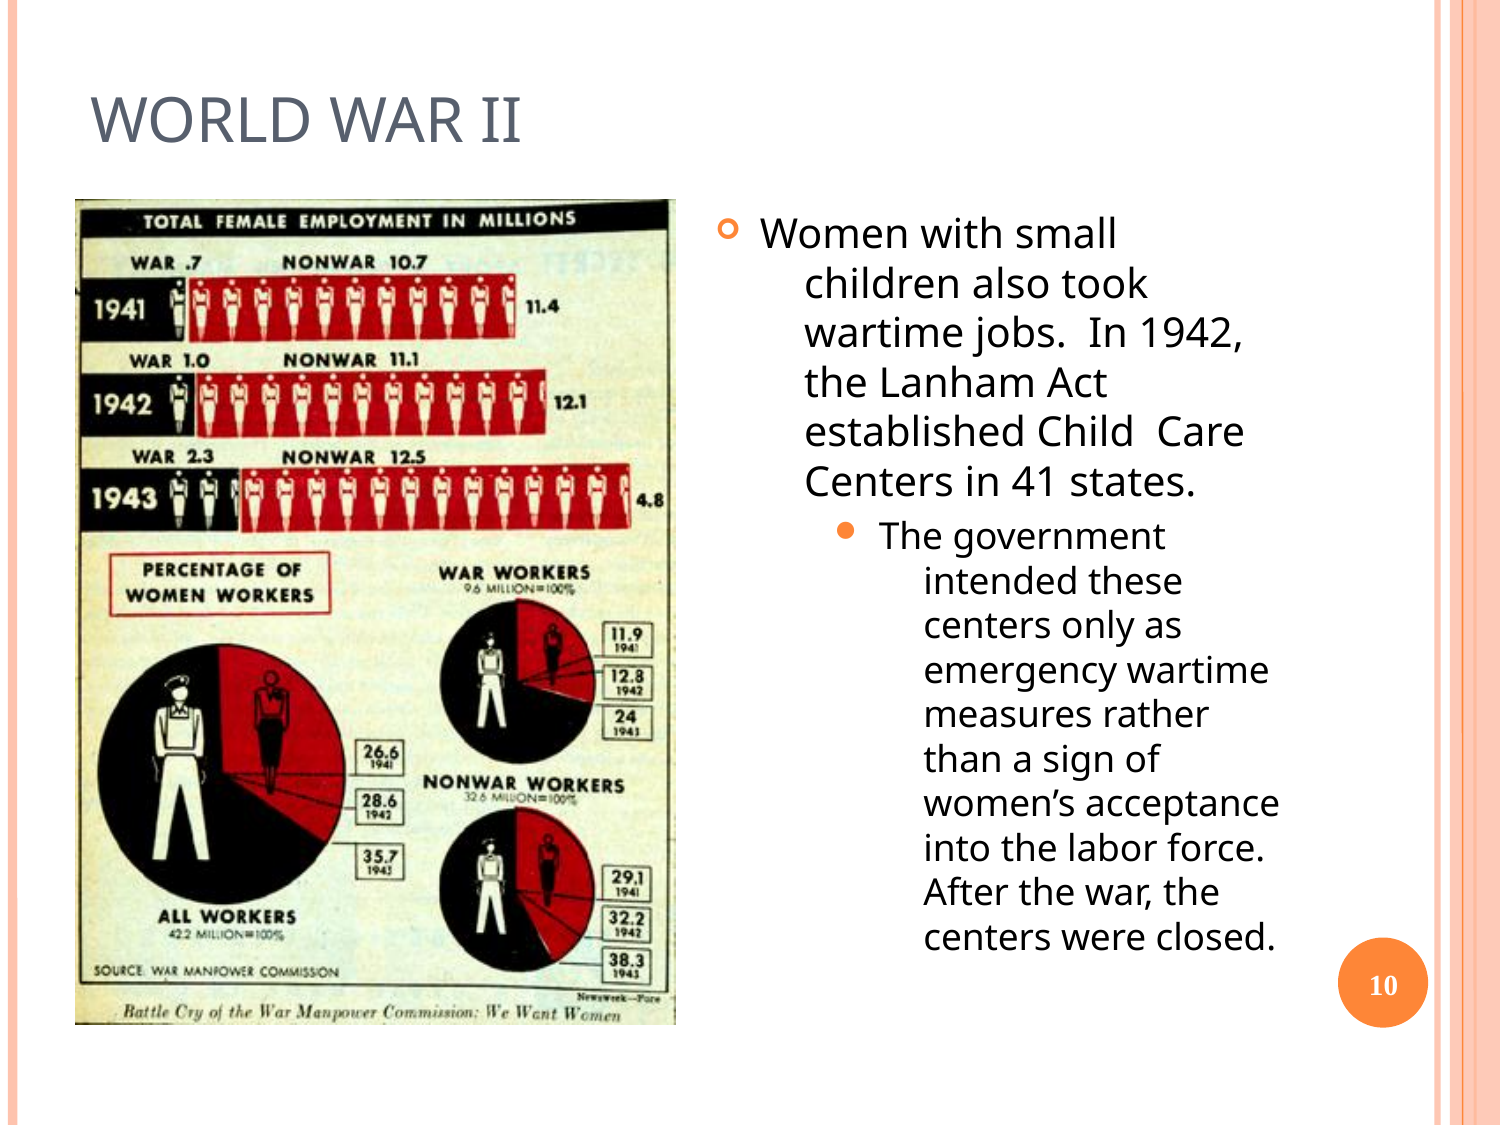

# World War II
Women with small children also took wartime jobs. In 1942, the Lanham Act established Child Care Centers in 41 states.
The government intended these centers only as emergency wartime measures rather than a sign of women’s acceptance into the labor force. After the war, the centers were closed.